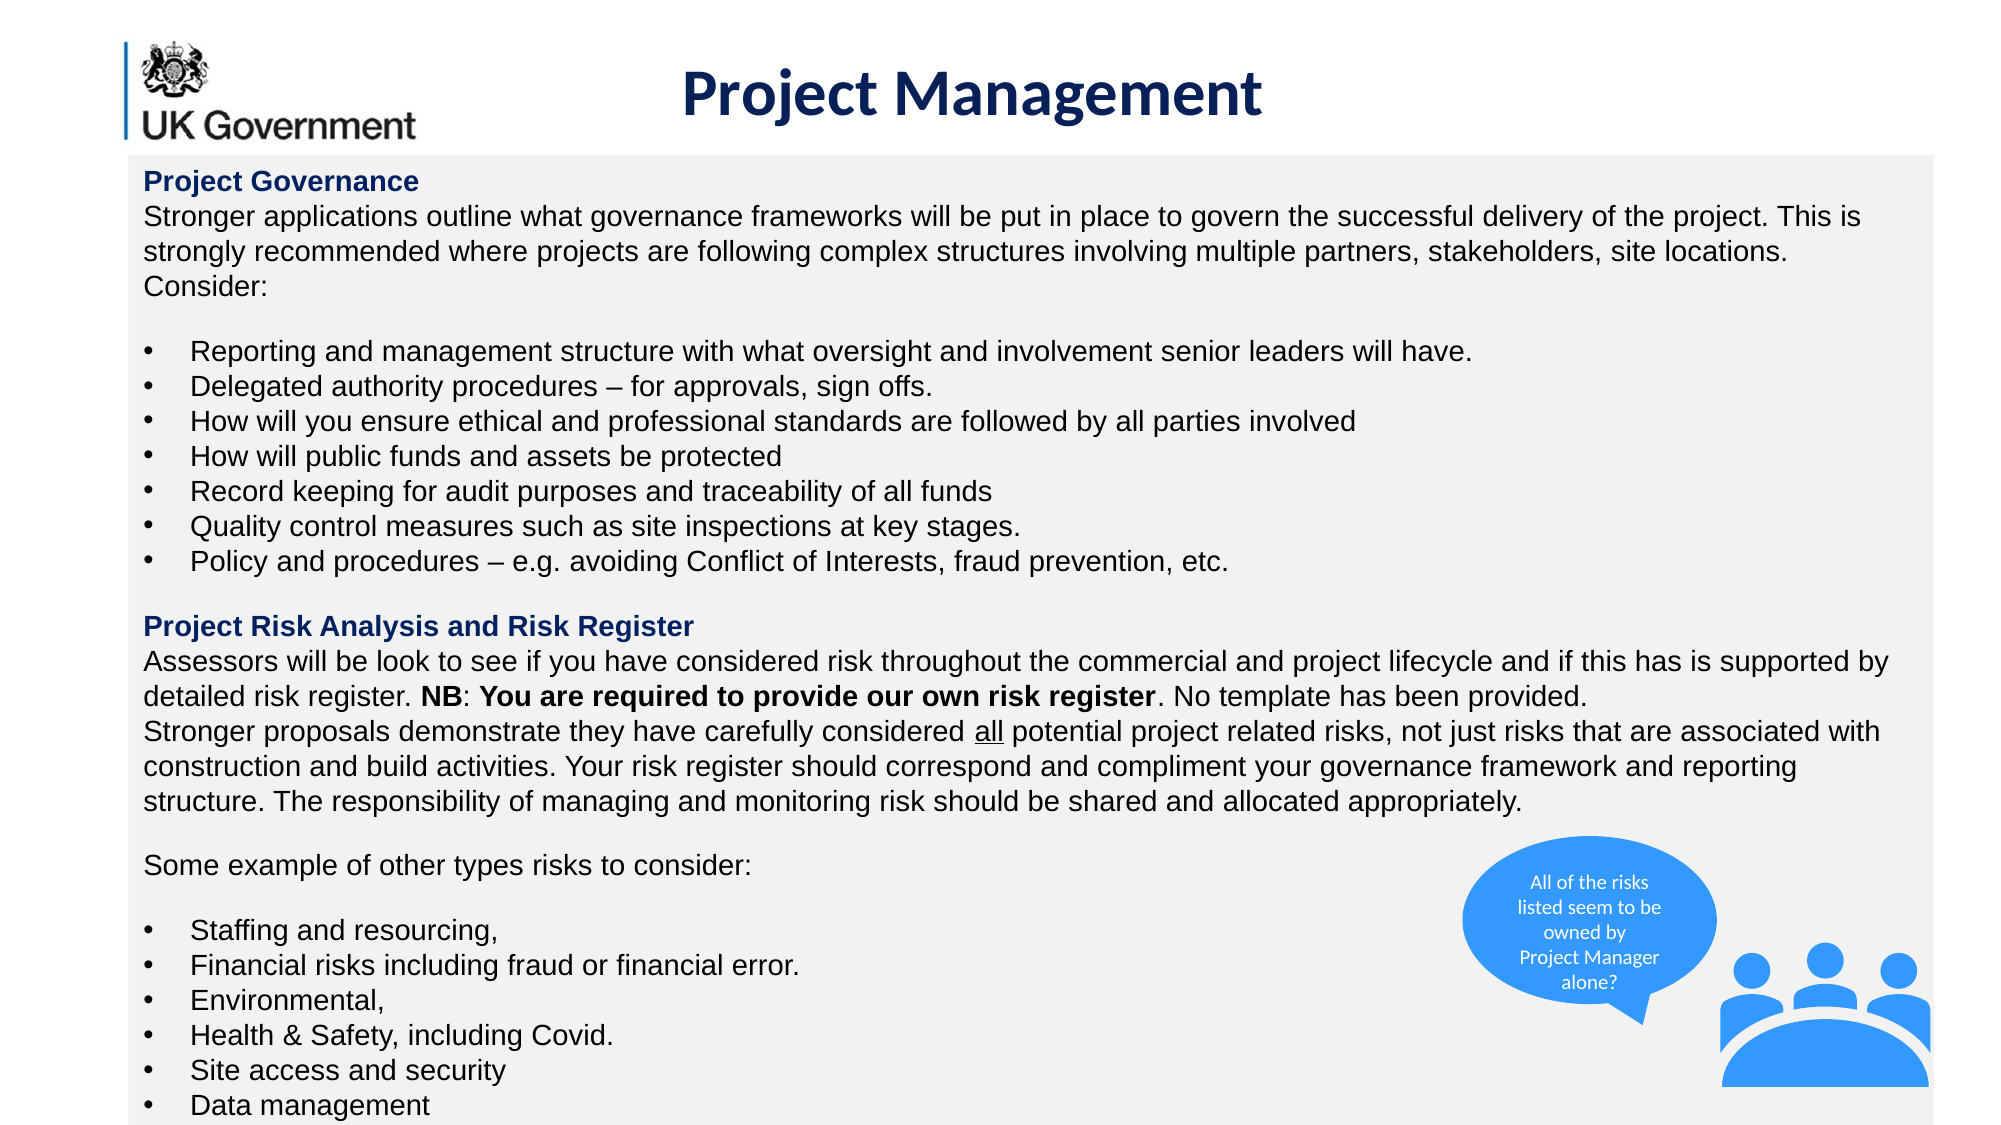

Project Management
Project Governance
Stronger applications outline what governance frameworks will be put in place to govern the successful delivery of the project. This is strongly recommended where projects are following complex structures involving multiple partners, stakeholders, site locations. Consider:
Reporting and management structure with what oversight and involvement senior leaders will have.
Delegated authority procedures – for approvals, sign offs.
How will you ensure ethical and professional standards are followed by all parties involved
How will public funds and assets be protected
Record keeping for audit purposes and traceability of all funds
Quality control measures such as site inspections at key stages.
Policy and procedures – e.g. avoiding Conflict of Interests, fraud prevention, etc.
Project Risk Analysis and Risk Register
Assessors will be look to see if you have considered risk throughout the commercial and project lifecycle and if this has is supported by detailed risk register. NB: You are required to provide our own risk register. No template has been provided.
Stronger proposals demonstrate they have carefully considered all potential project related risks, not just risks that are associated with construction and build activities. Your risk register should correspond and compliment your governance framework and reporting structure. The responsibility of managing and monitoring risk should be shared and allocated appropriately.
Some example of other types risks to consider:
Staffing and resourcing,
Financial risks including fraud or financial error.
Environmental,
Health & Safety, including Covid.
Site access and security
Data management
All of the risks listed seem to be owned by Project Manager alone?